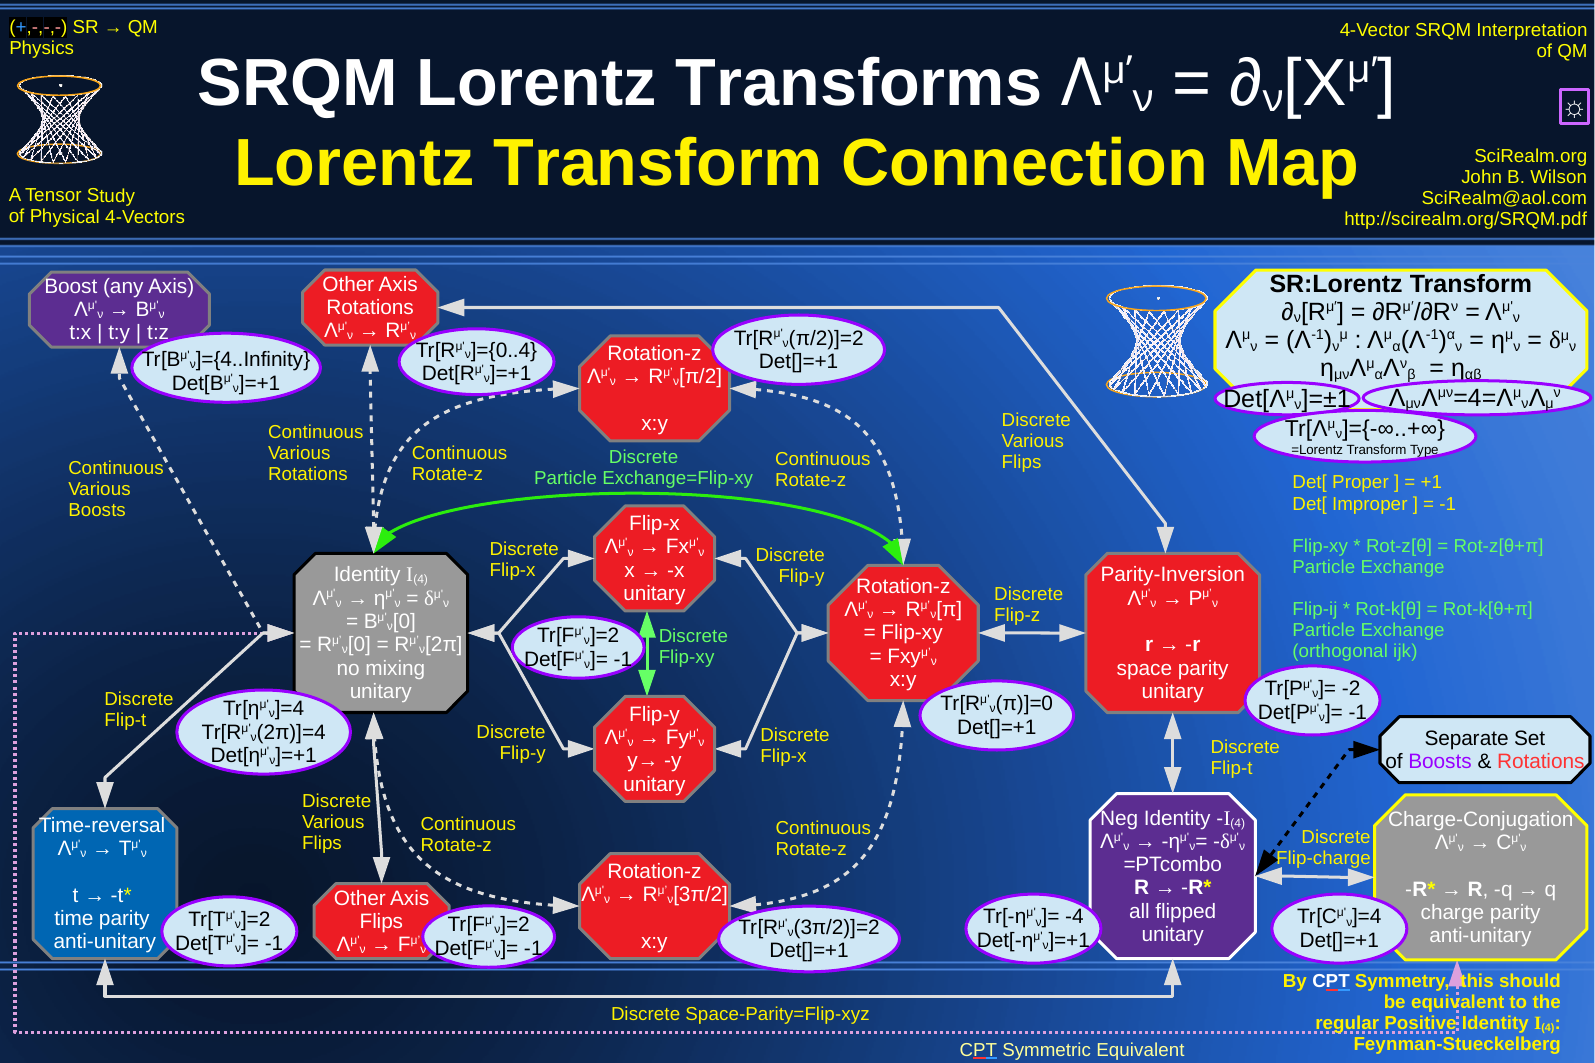

(+,-,-,-) SR → QM
Physics
A Tensor Study
of Physical 4-Vectors
4-Vector SRQM Interpretation
of QM
SciRealm.org
John B. Wilson
SciRealm@aol.com
http://scirealm.org/SRQM.pdf
# SRQM Lorentz Transforms Λμ’ν = ∂ν[Xμ′] Lorentz Transform Connection Map
☼
Other Axis
Rotations
Λμ'ν → Rμ’ν
SR:Lorentz Transform
∂ν[Rμ′] = ∂Rμ′/∂Rν = Λμ'ν
Λμν = (Λ-1)νμ : Λμα(Λ-1)αν = ημν = δμν
ημνΛμαΛνβ = ηαβ
ΛμνΛμν=4=ΛμνΛμν
Det[Λμν]=±1
Boost (any Axis)
Λμ'ν → Bμ'ν
t:x | t:y | t:z
Tr[Rμ'ν(π/2)]=2
Det[]=+1
Tr[Rμ'ν]={0..4}
Det[Rμ'ν]=+1
Tr[Bμ'ν]={4..Infinity}
Det[Bμ'ν]=+1
Rotation-z
Λμ'ν → Rμ’ν[π/2]
x:y
Discrete
Various
Flips
Tr[Λμν]={-∞..+∞}
=Lorentz Transform Type
Continuous
Various
Rotations
Continuous
Rotate-z
Discrete
Particle Exchange=Flip-xy
Continuous
Rotate-z
Continuous
Various Boosts
Det[ Proper ] = +1
Det[ Improper ] = -1
Flip-xy * Rot-z[θ] = Rot-z[θ+π]
Particle Exchange
Flip-ij * Rot-k[θ] = Rot-k[θ+π]
Particle Exchange
(orthogonal ijk)
Flip-x
Λμ'ν → Fxμ'ν
x → -x
unitary
Discrete
Flip-x
Discrete
Flip-y
Identity I(4)
Λμ'ν → ημ'ν = δμ'ν
= Bμ'ν[0]
= Rμ’ν[0] = Rμ’ν[2π]
no mixing
unitary
Parity-Inversion
Λμ'ν → Pμ’ν
r → -r
space parity
unitary
Rotation-z
Λμ'ν → Rμ’ν[π]
= Flip-xy
= Fxyμ’ν
x:y
Discrete
Flip-z
Tr[Fμ'ν]=2
Det[Fμ'ν]= -1
Discrete
Flip-xy
Tr[Pμ'ν]= -2
Det[Pμ'ν]= -1
Tr[Rμ'ν(π)]=0
Det[]=+1
DiscreteFlip-t
Tr[ημ'ν]=4
Tr[Rμ'ν(2π)]=4
Det[ημ'ν]=+1
Flip-y
Λμ'ν → Fyμ'ν
y→ -y
unitary
Discrete
Flip-y
Discrete
Flip-x
Separate Set
of Boosts & Rotations
Discrete
Flip-t
Discrete
VariousFlips
Neg Identity -I(4)
Λμ'ν → -ημ'ν= -δμ'ν
=PTcombo
R → -R*
all flipped
unitary
Charge-Conjugation
Λμ'ν → Cμ'ν
-R* → R, -q → q
charge parity
anti-unitary
Continuous
Rotate-z
Time-reversal
Λμ'ν → Tμ'ν
t → -t*
time parity
anti-unitary
Continuous
Rotate-z
Discrete
Flip-charge
Rotation-z
Λμ'ν → Rμ’ν[3π/2]
x:y
Other Axis
Flips
Λμ'ν → Fμ’ν
Tr[Cμ'ν]=4
Det[]=+1
Tr[-ημ'ν]= -4
Det[-ημ'ν]=+1
Tr[Tμ'ν]=2
Det[Tμ'ν]= -1
Tr[Fμ'ν]=2
Det[Fμ'ν]= -1
Tr[Rμ'ν(3π/2)]=2
Det[]=+1
By CPT Symmetry, this should be equivalent to the
regular Positive Identity I(4):
Feynman-Stueckelberg
Discrete Space-Parity=Flip-xyz
CPT Symmetric Equivalent